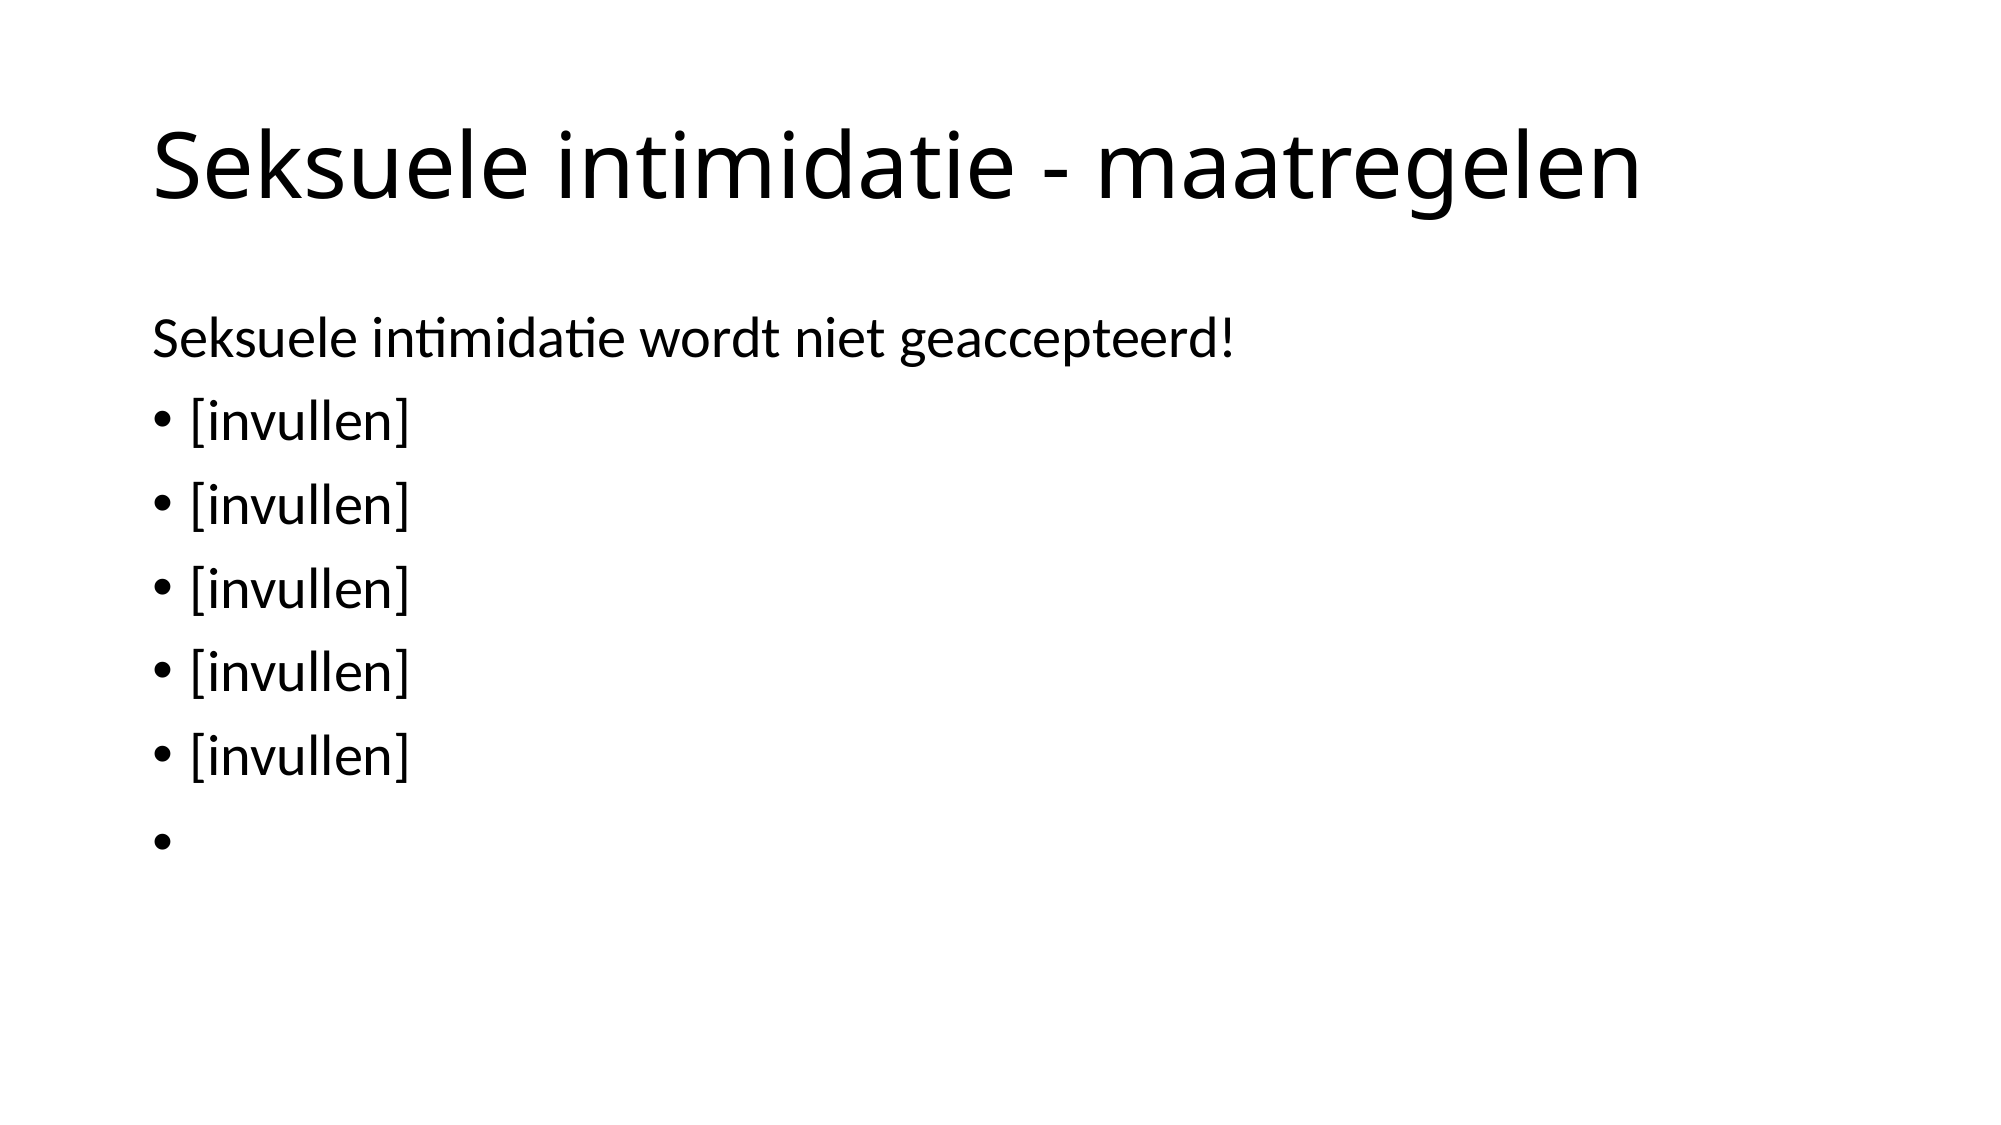

# Seksuele intimidatie - maatregelen
Seksuele intimidatie wordt niet geaccepteerd!
[invullen]
[invullen]
[invullen]
[invullen]
[invullen]